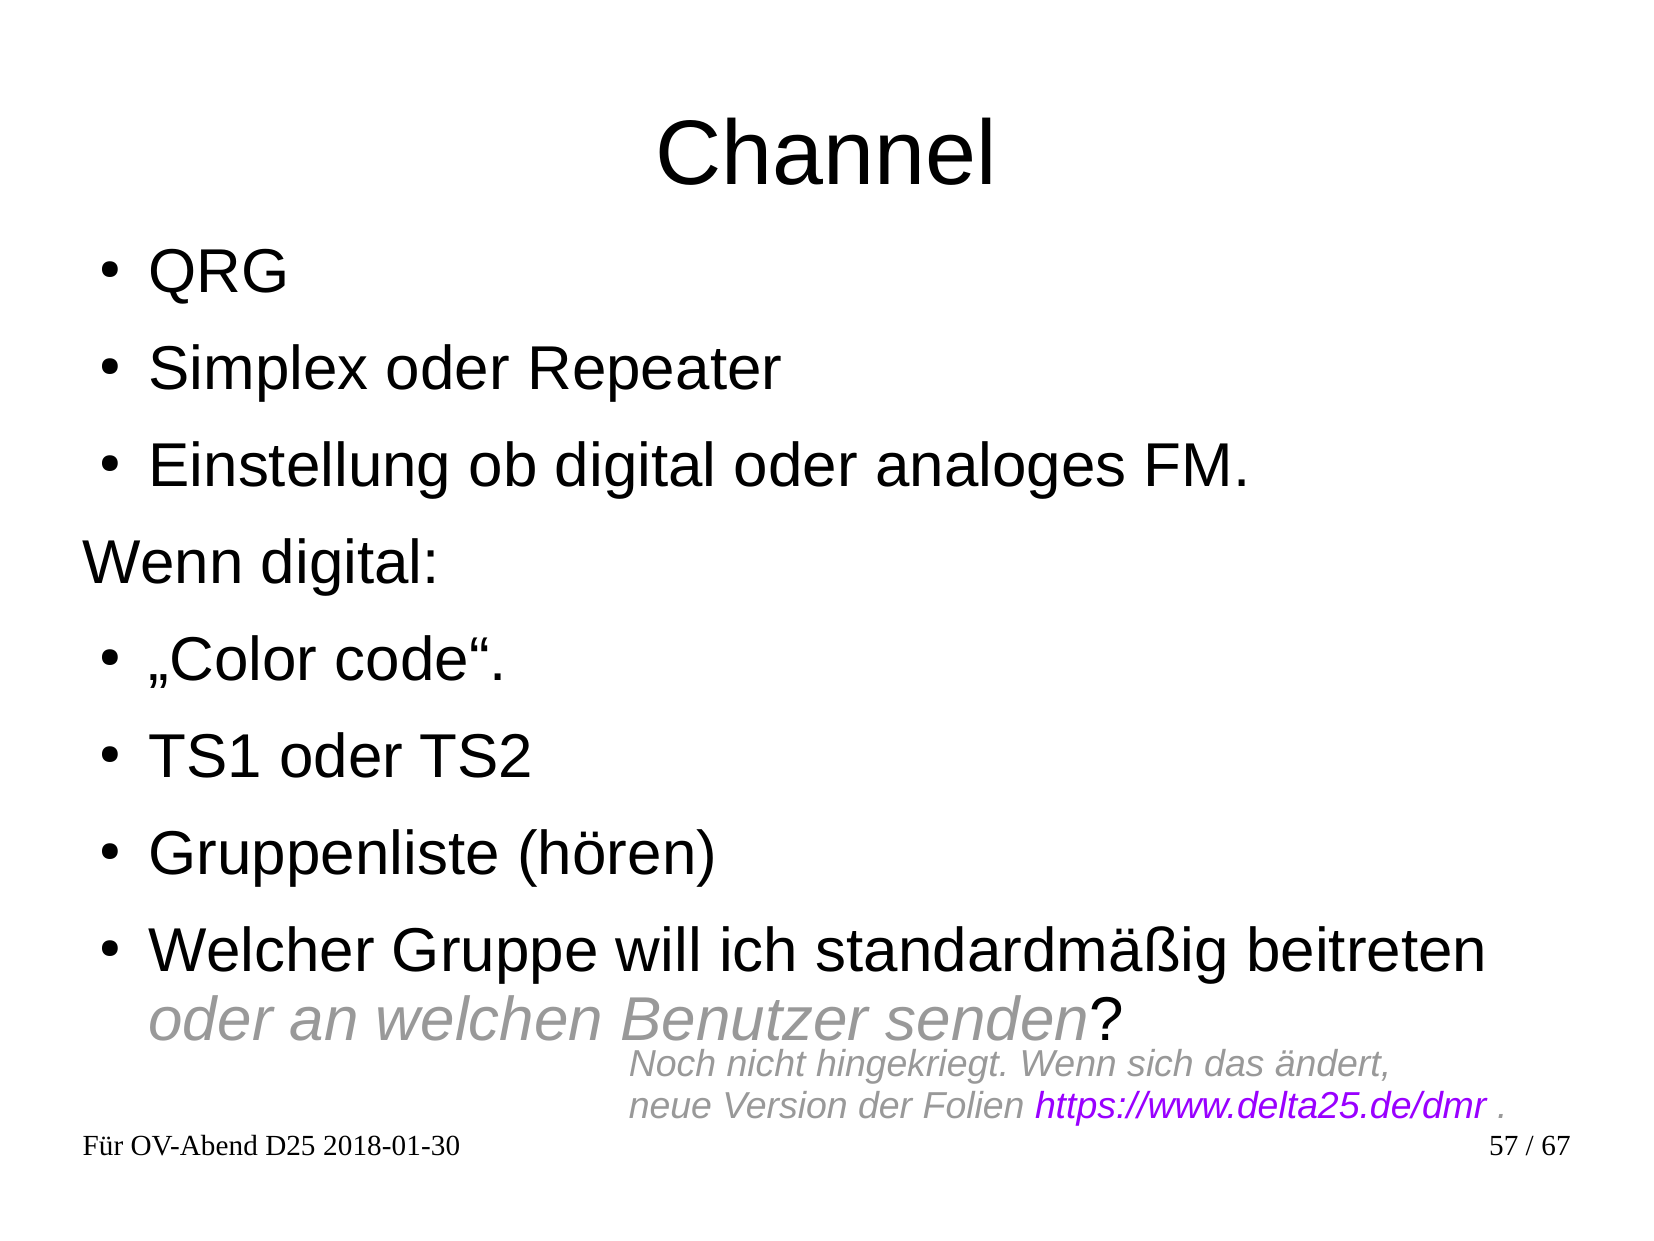

# Channel
QRG
Simplex oder Repeater
Einstellung ob digital oder analoges FM.
Wenn digital:
„Color code“.
TS1 oder TS2
Gruppenliste (hören)
Welcher Gruppe will ich standardmäßig beitreten
oder an welchen Benutzer senden?
Noch nicht hingekriegt. Wenn sich das ändert,
neue Version der Folien https://www.delta25.de/dmr .
57